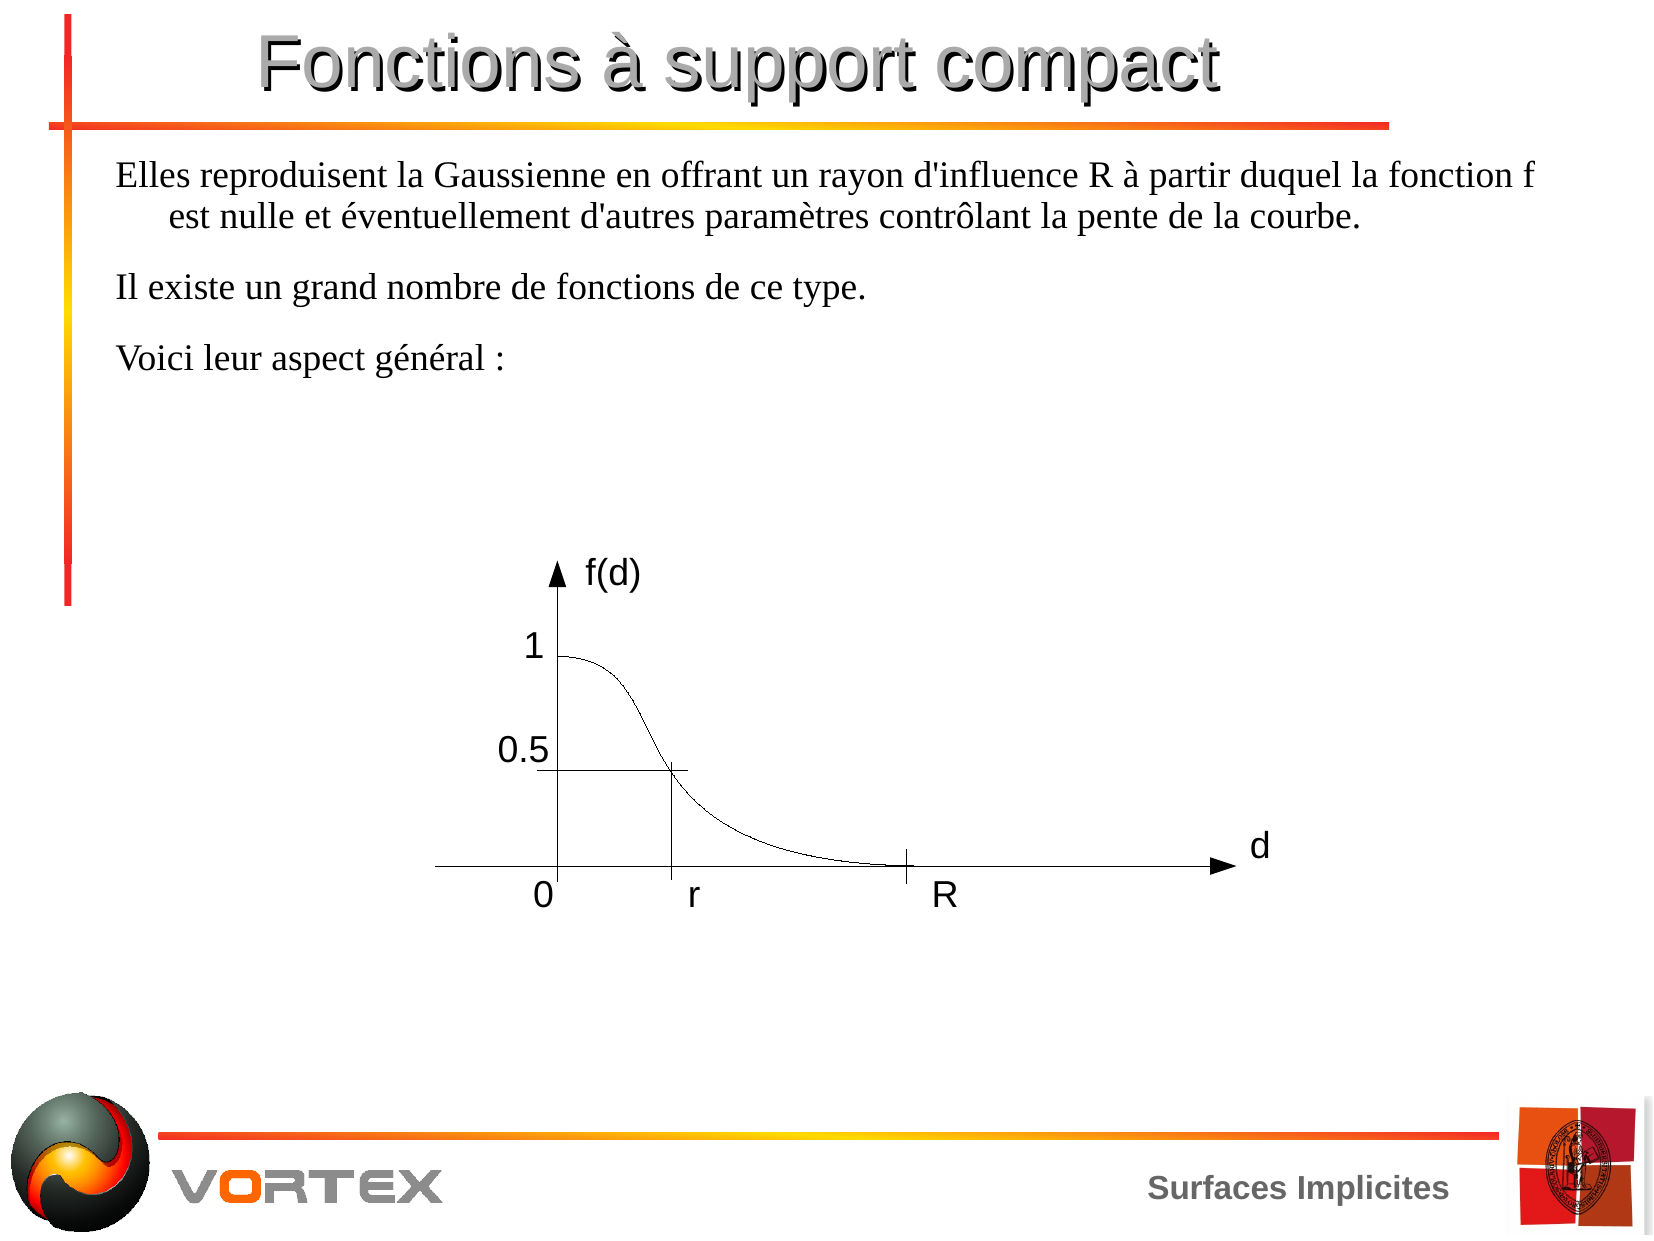

# Fonctions à support compact
Elles reproduisent la Gaussienne en offrant un rayon d'influence R à partir duquel la fonction f est nulle et éventuellement d'autres paramètres contrôlant la pente de la courbe.
Il existe un grand nombre de fonctions de ce type.
Voici leur aspect général :
f(d)
1
0.5
d
0
r
R